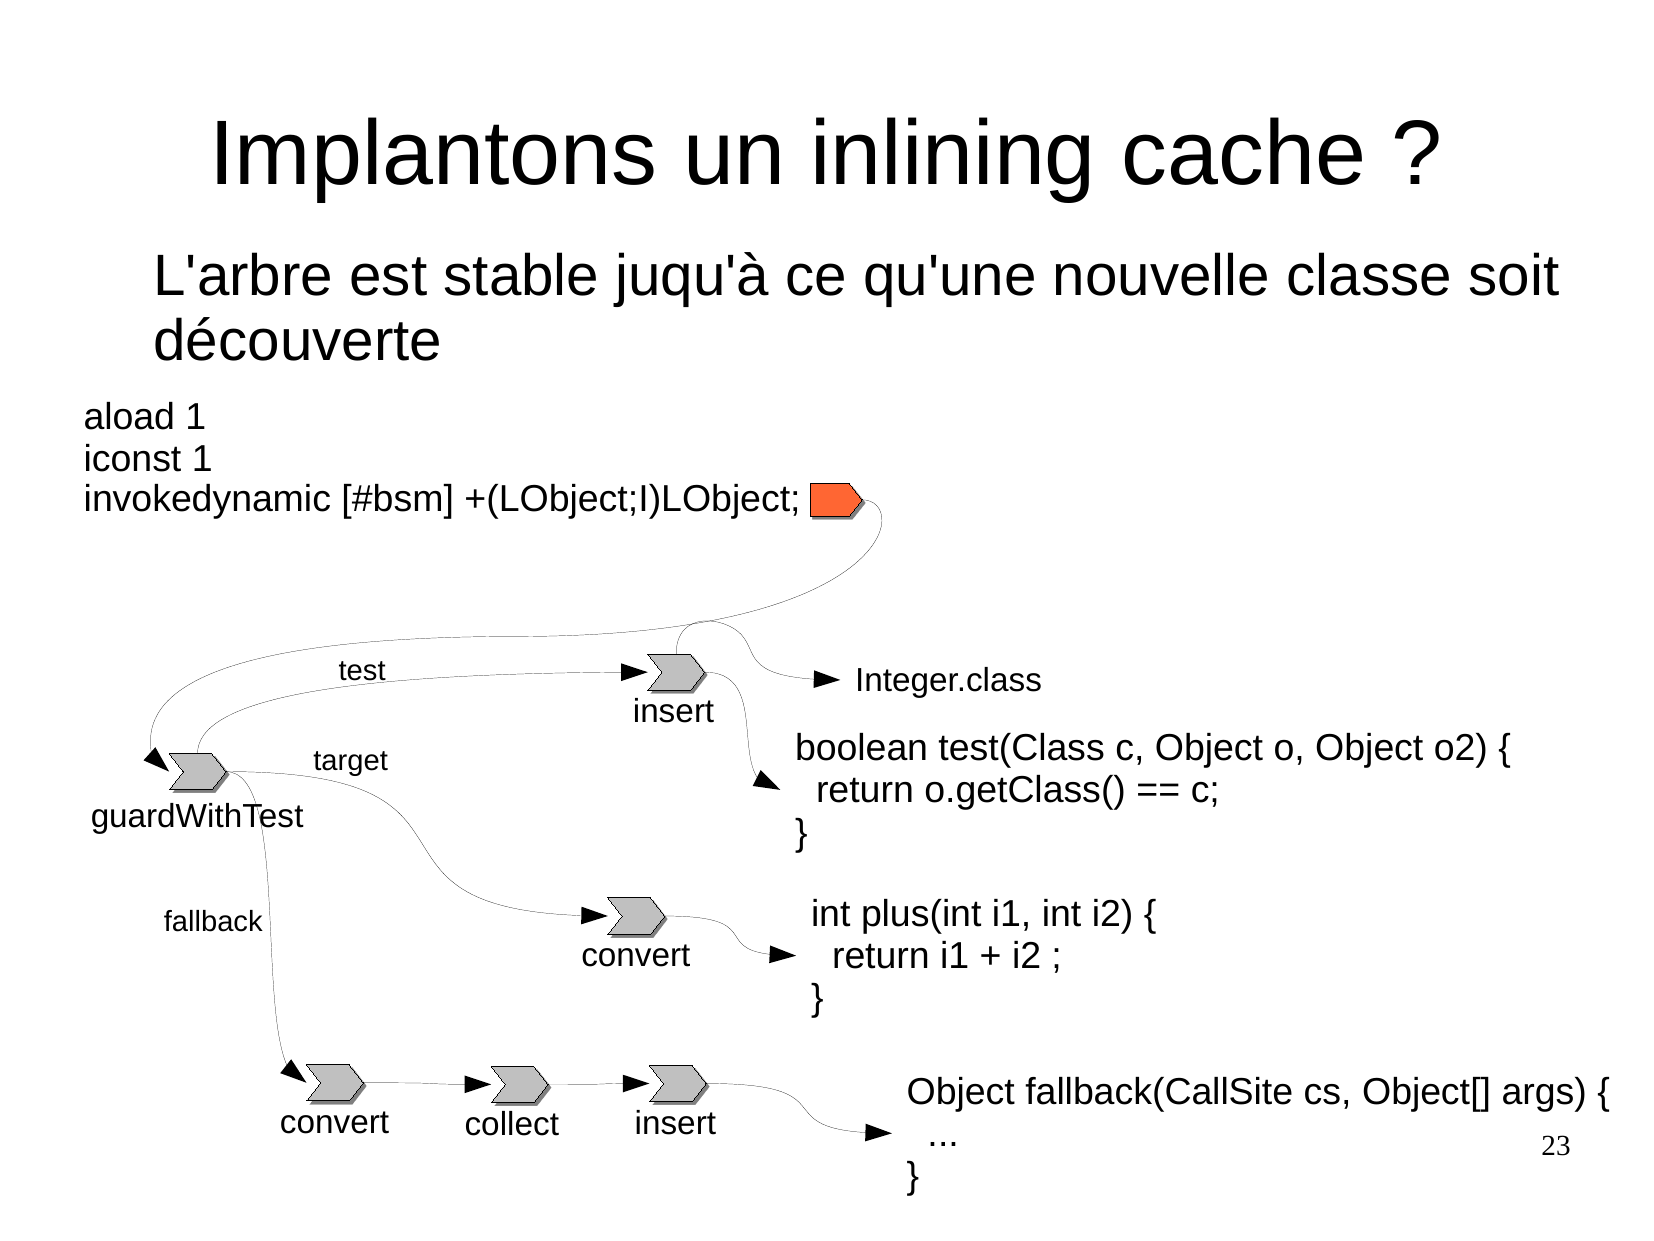

# Implantons un inlining cache ?
L'arbre est stable juqu'à ce qu'une nouvelle classe soit découverte
aload 1
iconst 1
invokedynamic [#bsm] +(LObject;I)LObject;
test
Integer.class
insert
boolean test(Class c, Object o, Object o2) {
 return o.getClass() == c;
}
target
guardWithTest
int plus(int i1, int i2) {
 return i1 + i2 ;
}
fallback
convert
Object fallback(CallSite cs, Object[] args) {
 ...
}
convert
insert
collect
23